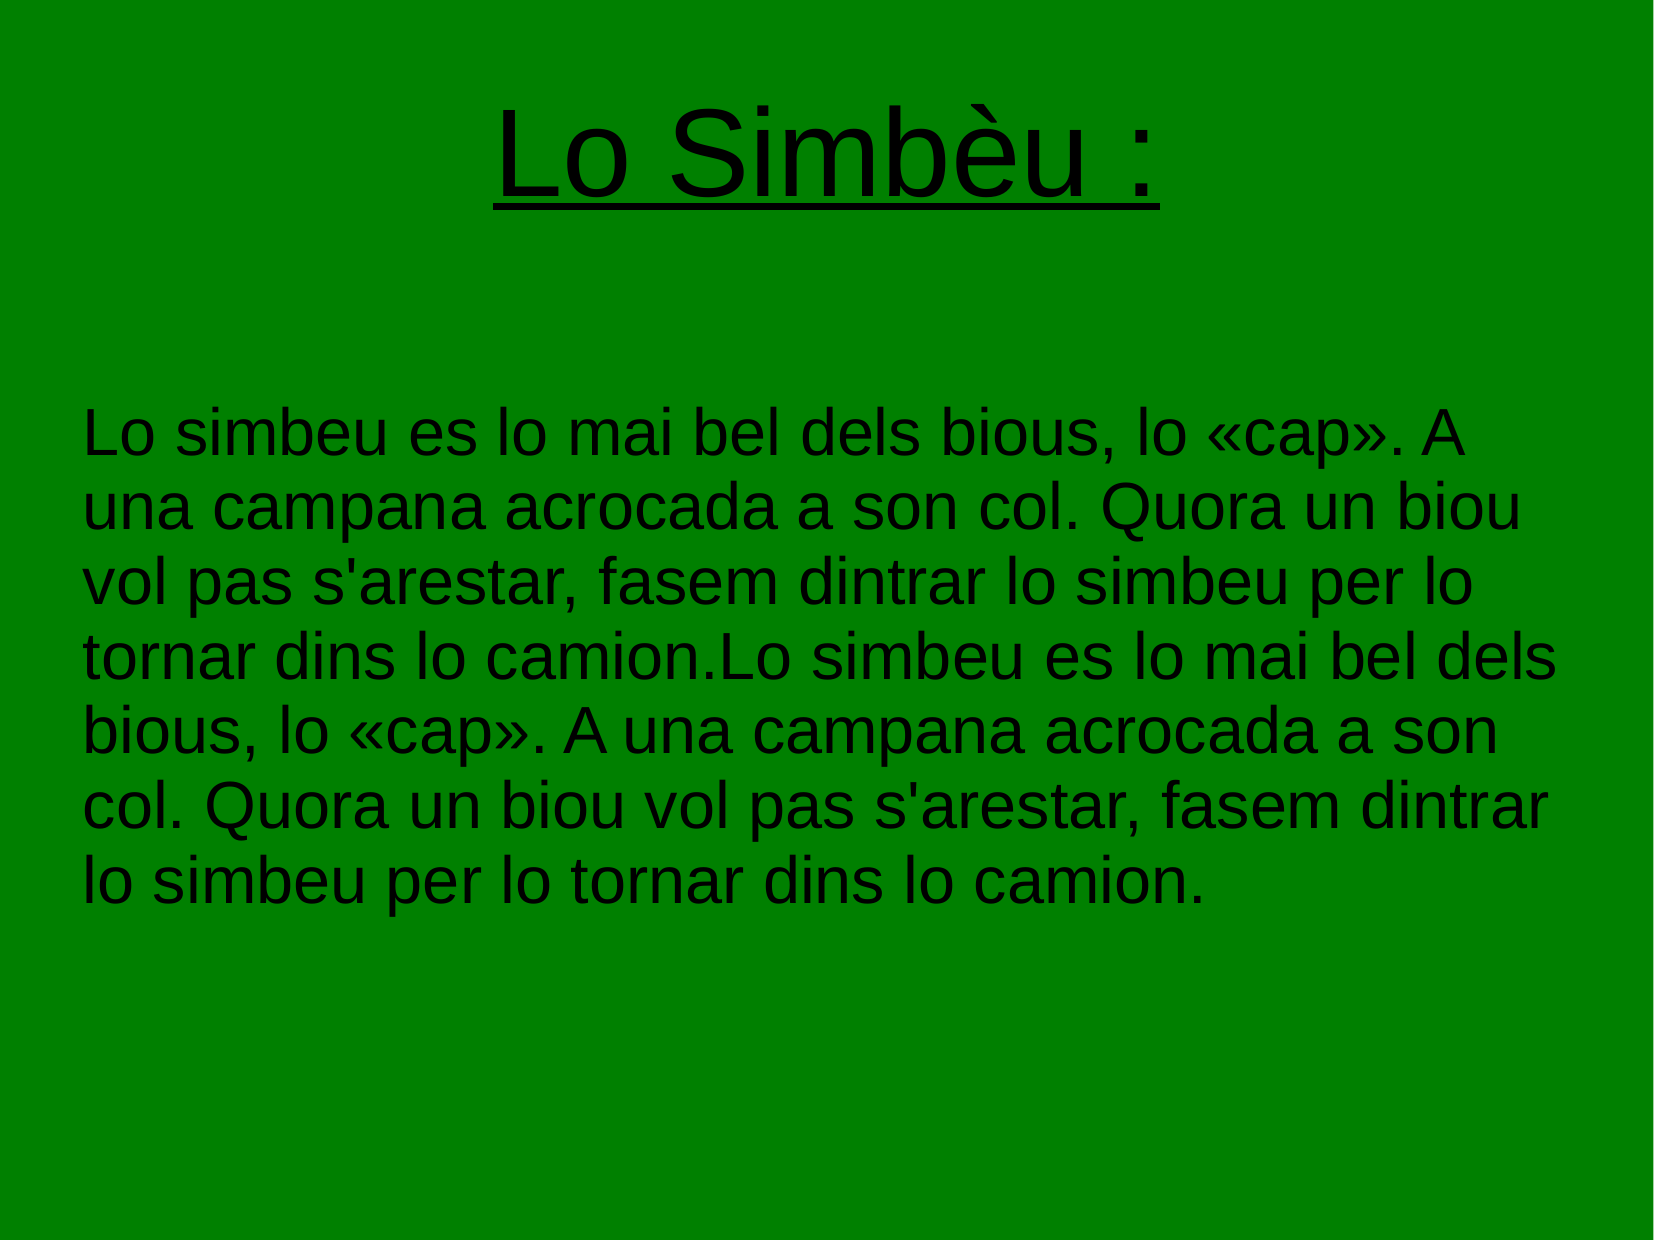

# Lo Simbèu :
Lo simbeu es lo mai bel dels bious, lo «cap». A una campana acrocada a son col. Quora un biou vol pas s'arestar, fasem dintrar lo simbeu per lo tornar dins lo camion.Lo simbeu es lo mai bel dels bious, lo «cap». A una campana acrocada a son col. Quora un biou vol pas s'arestar, fasem dintrar lo simbeu per lo tornar dins lo camion.